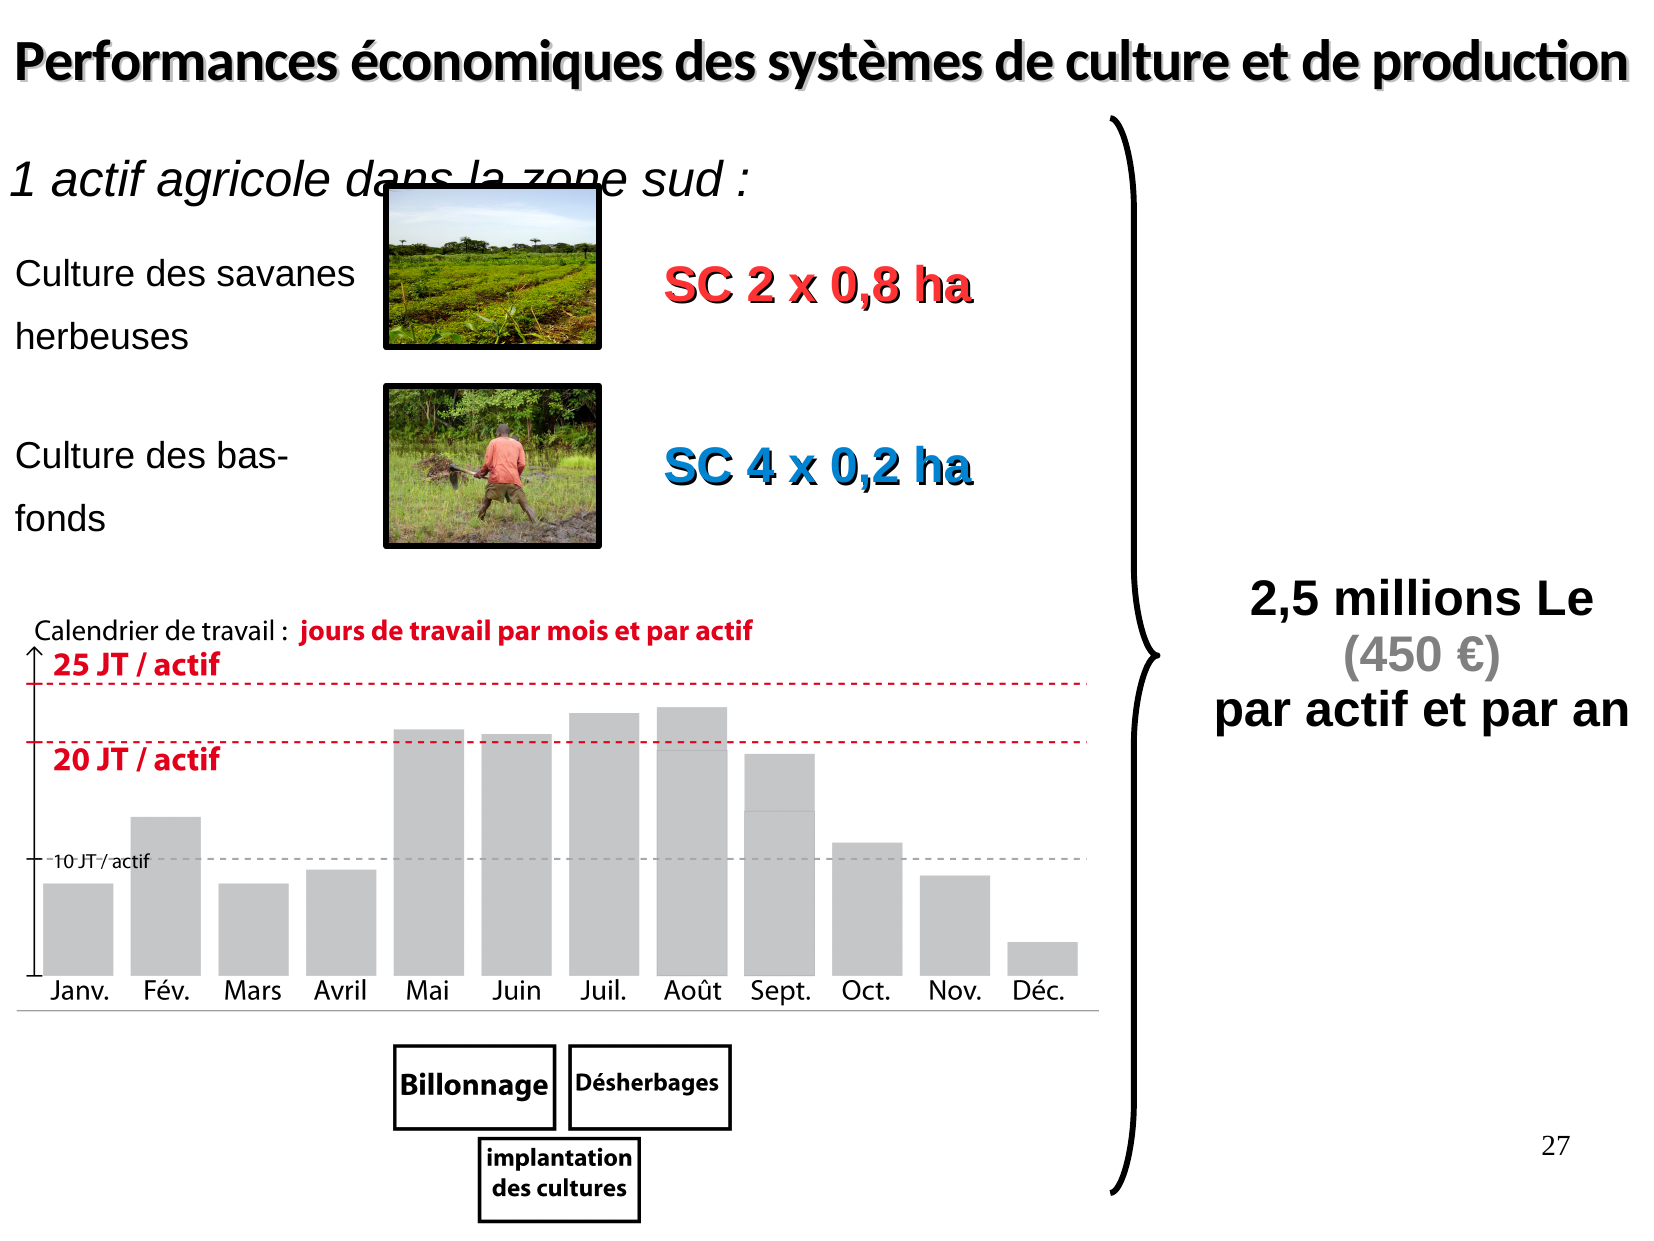

Performances économiques des systèmes de culture et de production
1 actif agricole dans la zone sud :
2,5 millions Le
(450 €)
par actif et par an
Culture des savanes herbeuses
SC 2 x 0,8 ha
SC 4 x 0,2 ha
Culture des bas-fonds
27